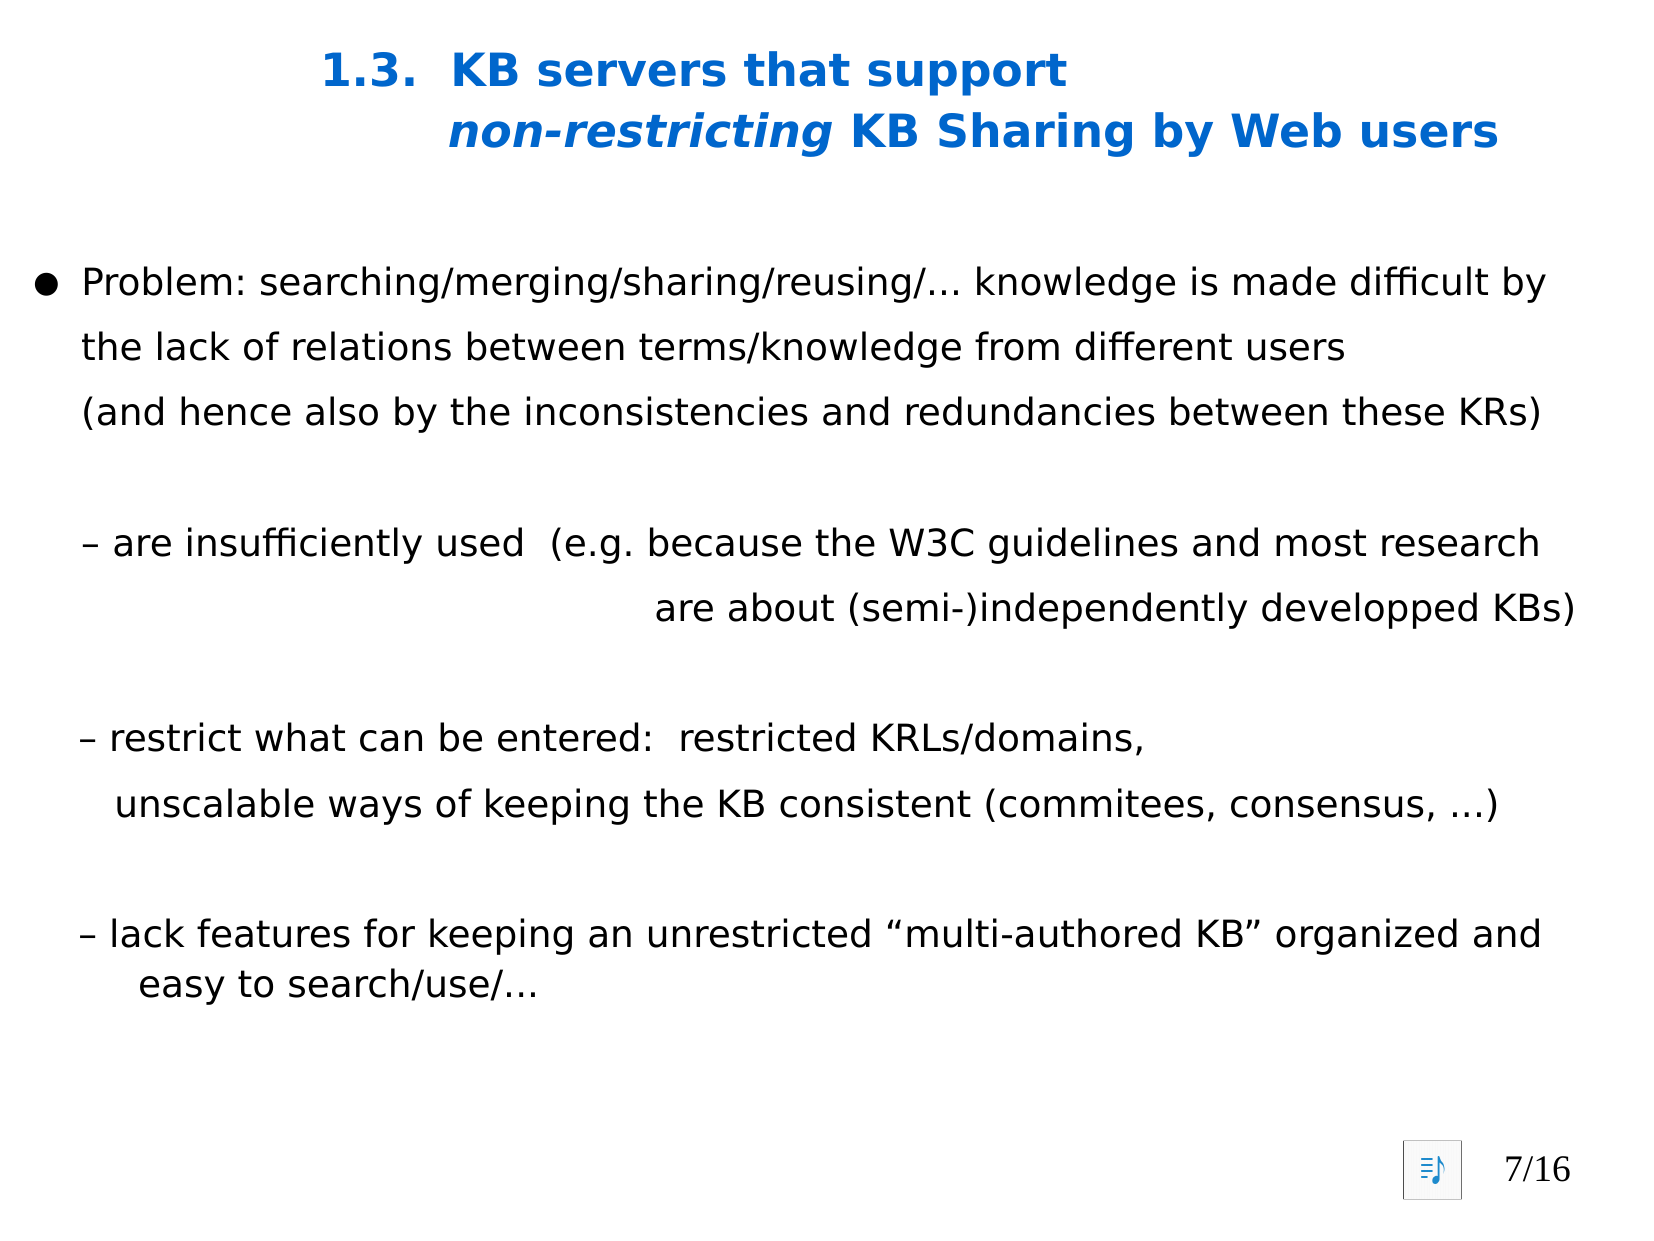

# 1.3. KB servers that support non-restricting KB Sharing by Web users
● Problem: searching/merging/sharing/reusing/... knowledge is made difficult by
 the lack of relations between terms/knowledge from different users
 (and hence also by the inconsistencies and redundancies between these KRs)
 – are insufficiently used (e.g. because the W3C guidelines and most research
 are about (semi-)independently developped KBs)
– restrict what can be entered: restricted KRLs/domains,
 unscalable ways of keeping the KB consistent (commitees, consensus, ...)
– lack features for keeping an unrestricted “multi-authored KB” organized and
 easy to search/use/...
7